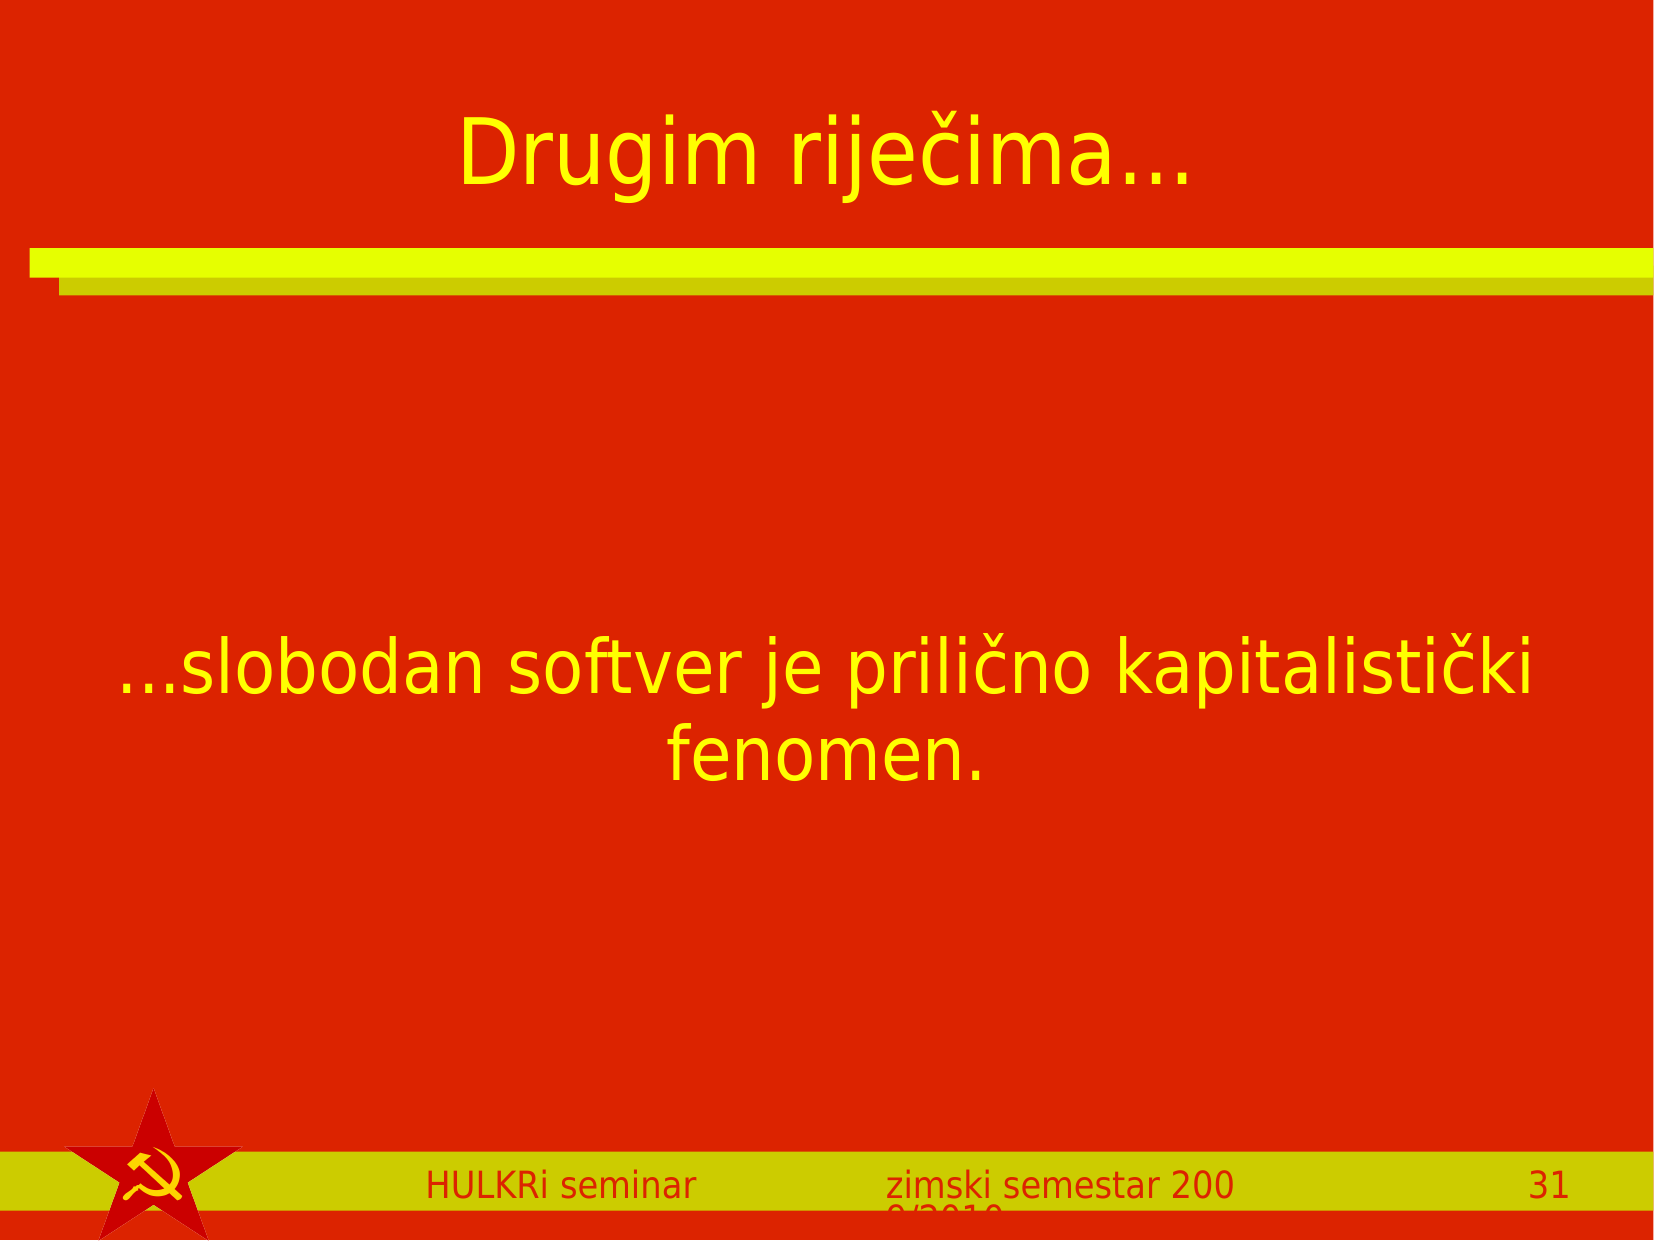

# Drugim riječima...
...slobodan softver je prilično kapitalistički fenomen.
HULKRi seminar
zimski semestar 2009/2010.
31